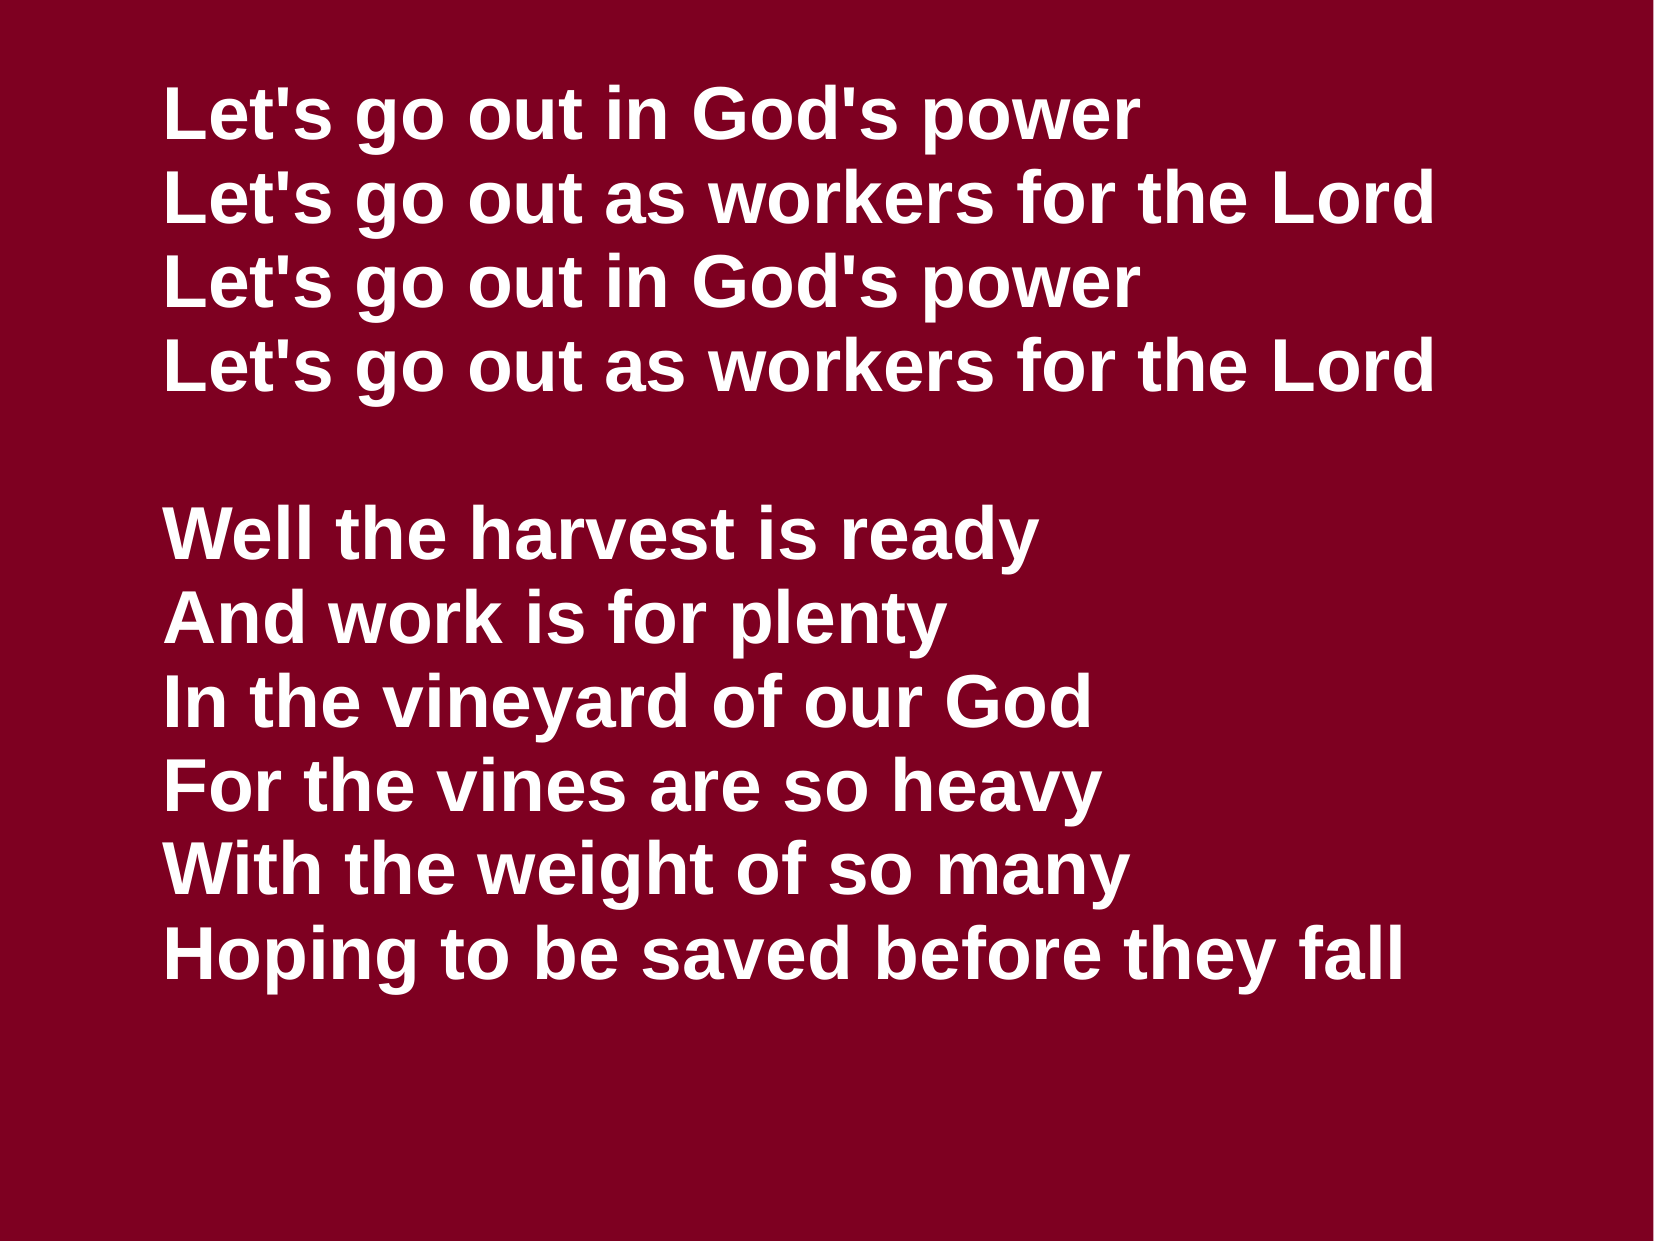

#
 LET'S GO OUT
		Let's go out in God's power
		Let's go out as workers for the Lord
 		Let's go out in God's power
		Let's go out as workers for the Lord
		Well the harvest is ready
		And work is for plenty
		In the vineyard of our God
		For the vines are so heavy
		With the weight of so many
		Hoping to be saved before they fall